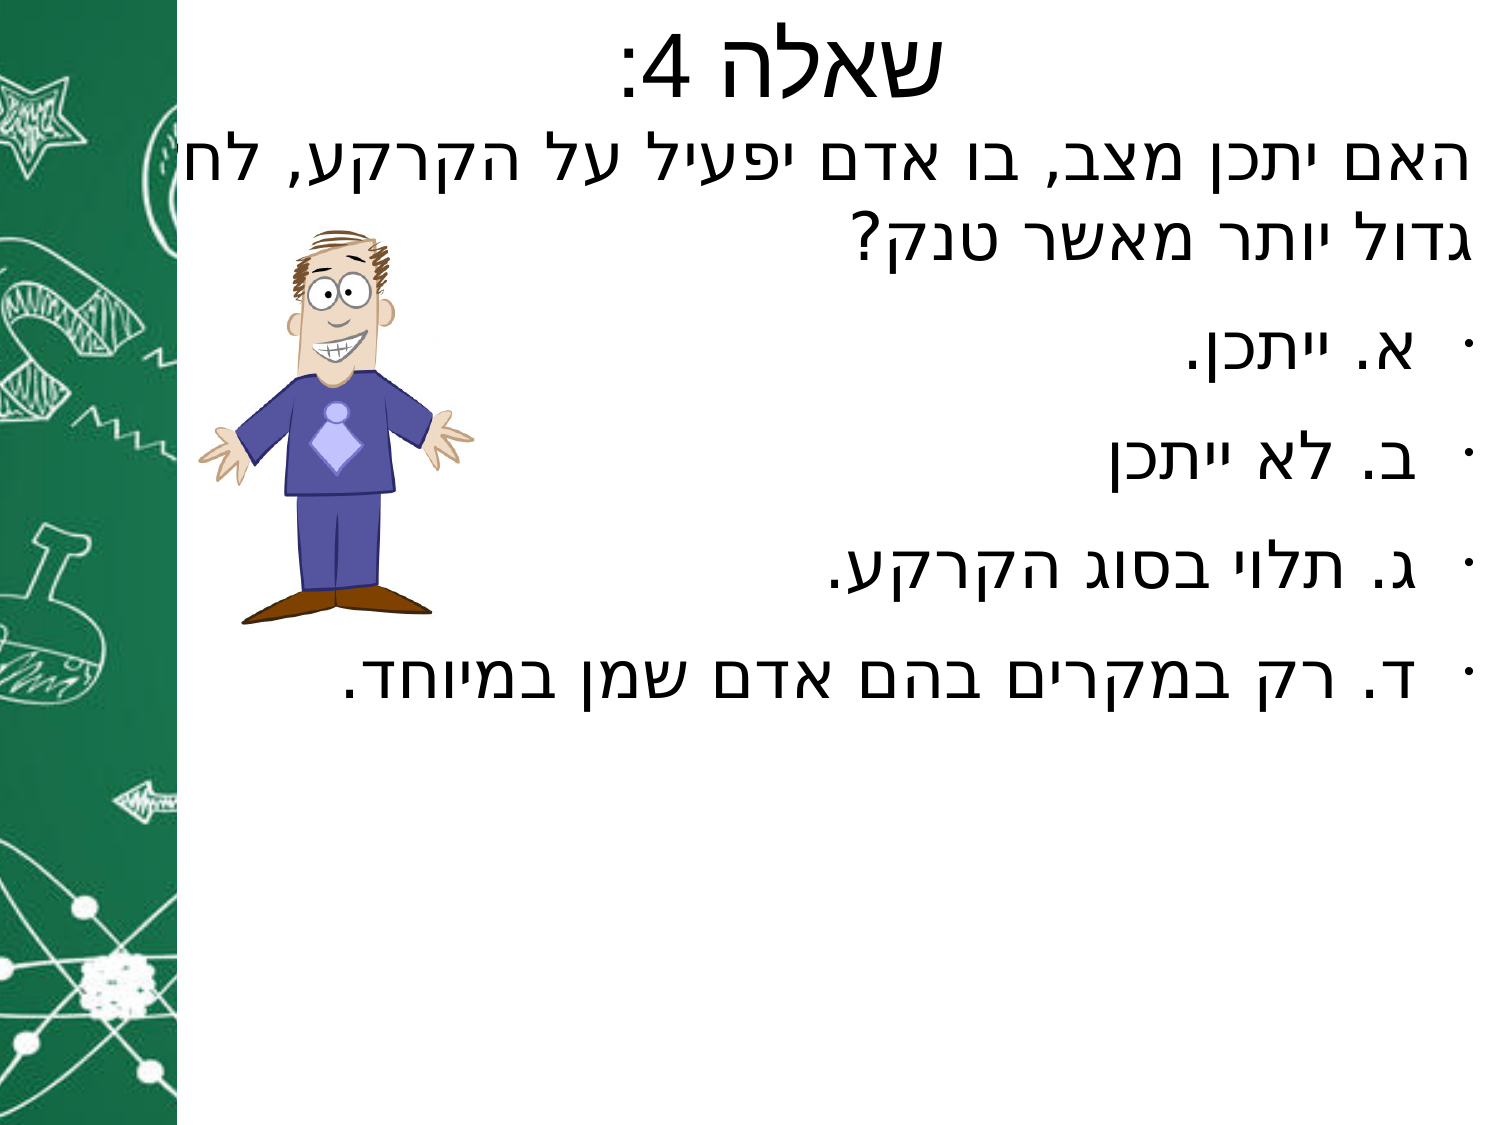

# שאלה 4:
האם יתכן מצב, בו אדם יפעיל על הקרקע, לחץ גדול יותר מאשר טנק?
א. ייתכן.
ב. לא ייתכן
ג. תלוי בסוג הקרקע.
ד. רק במקרים בהם אדם שמן במיוחד.